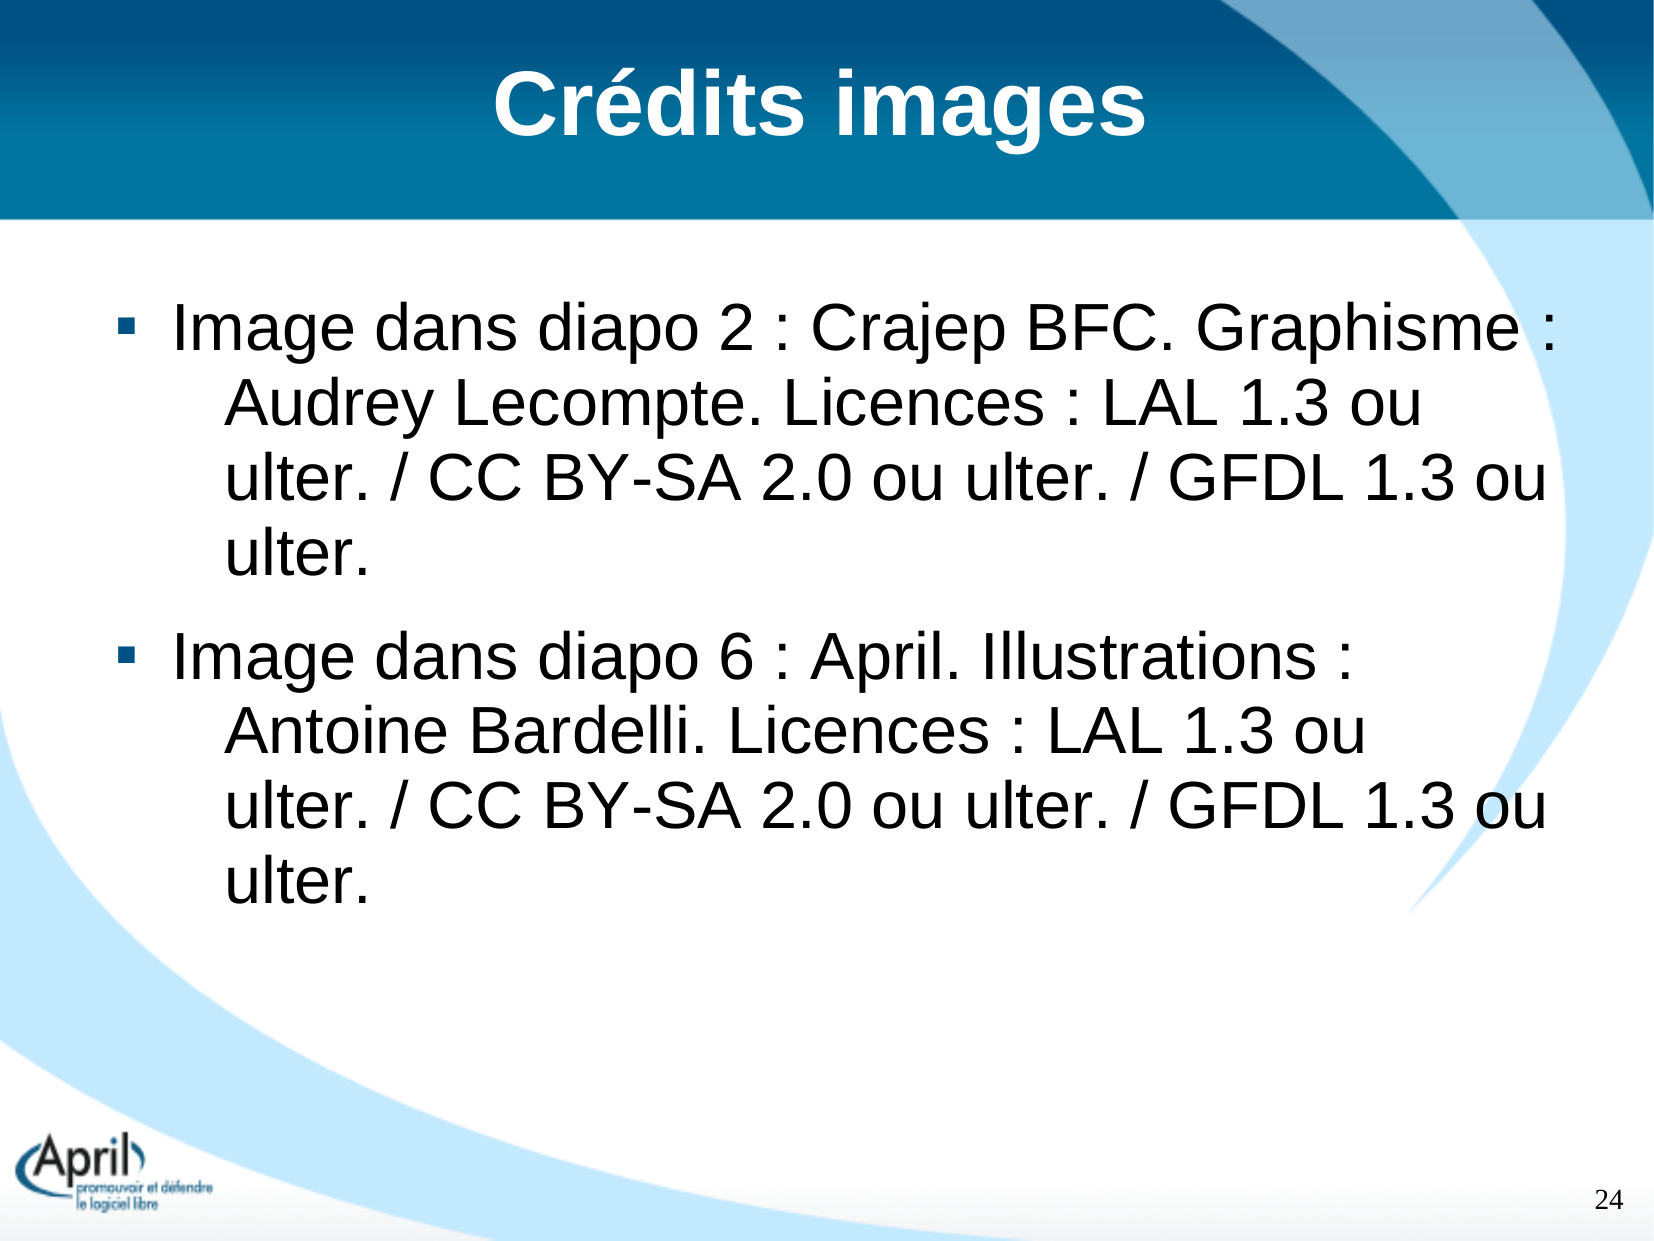

# Crédits images
Image dans diapo 2 : Crajep BFC. Graphisme : Audrey Lecompte. Licences : LAL 1.3 ou ulter. / CC BY-SA 2.0 ou ulter. / GFDL 1.3 ou ulter.
Image dans diapo 6 : April. Illustrations : Antoine Bardelli. Licences : LAL 1.3 ou ulter. / CC BY-SA 2.0 ou ulter. / GFDL 1.3 ou ulter.
24